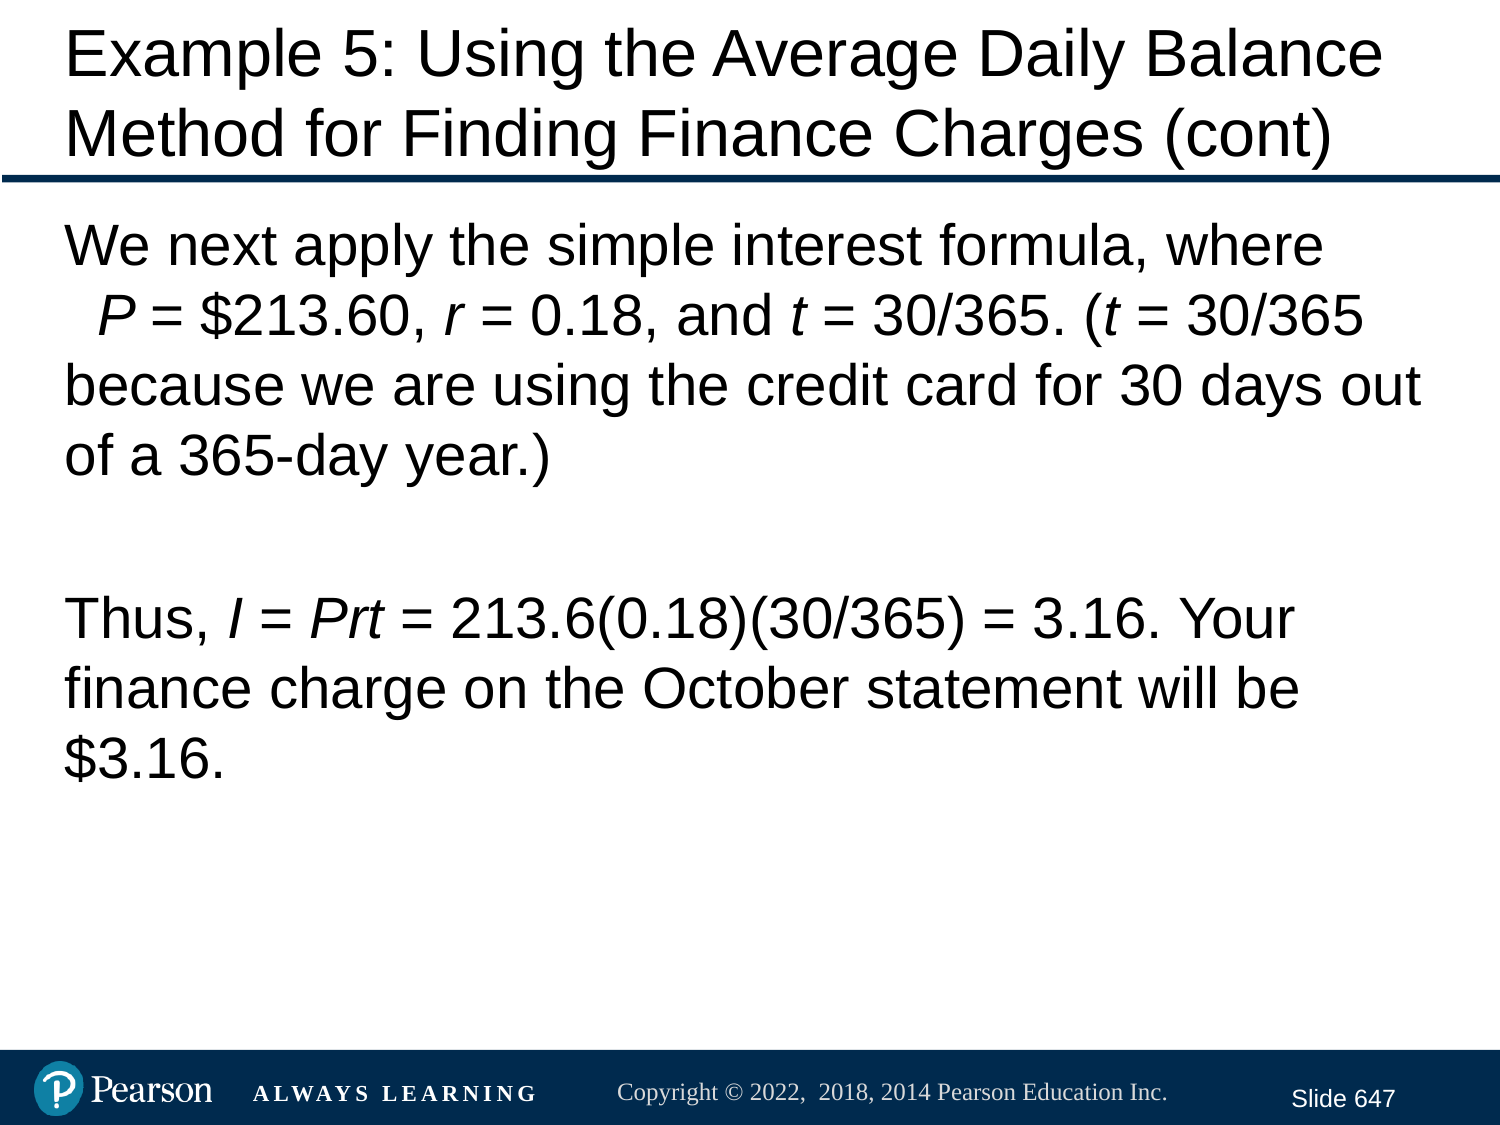

# Example 5: Using the Average Daily Balance Method for Finding Finance Charges (cont)
We next apply the simple interest formula, where P = $213.60, r = 0.18, and t = 30/365. (t = 30/365 because we are using the credit card for 30 days out of a 365-day year.)
Thus, I = Prt = 213.6(0.18)(30/365) = 3.16. Your finance charge on the October statement will be $3.16.